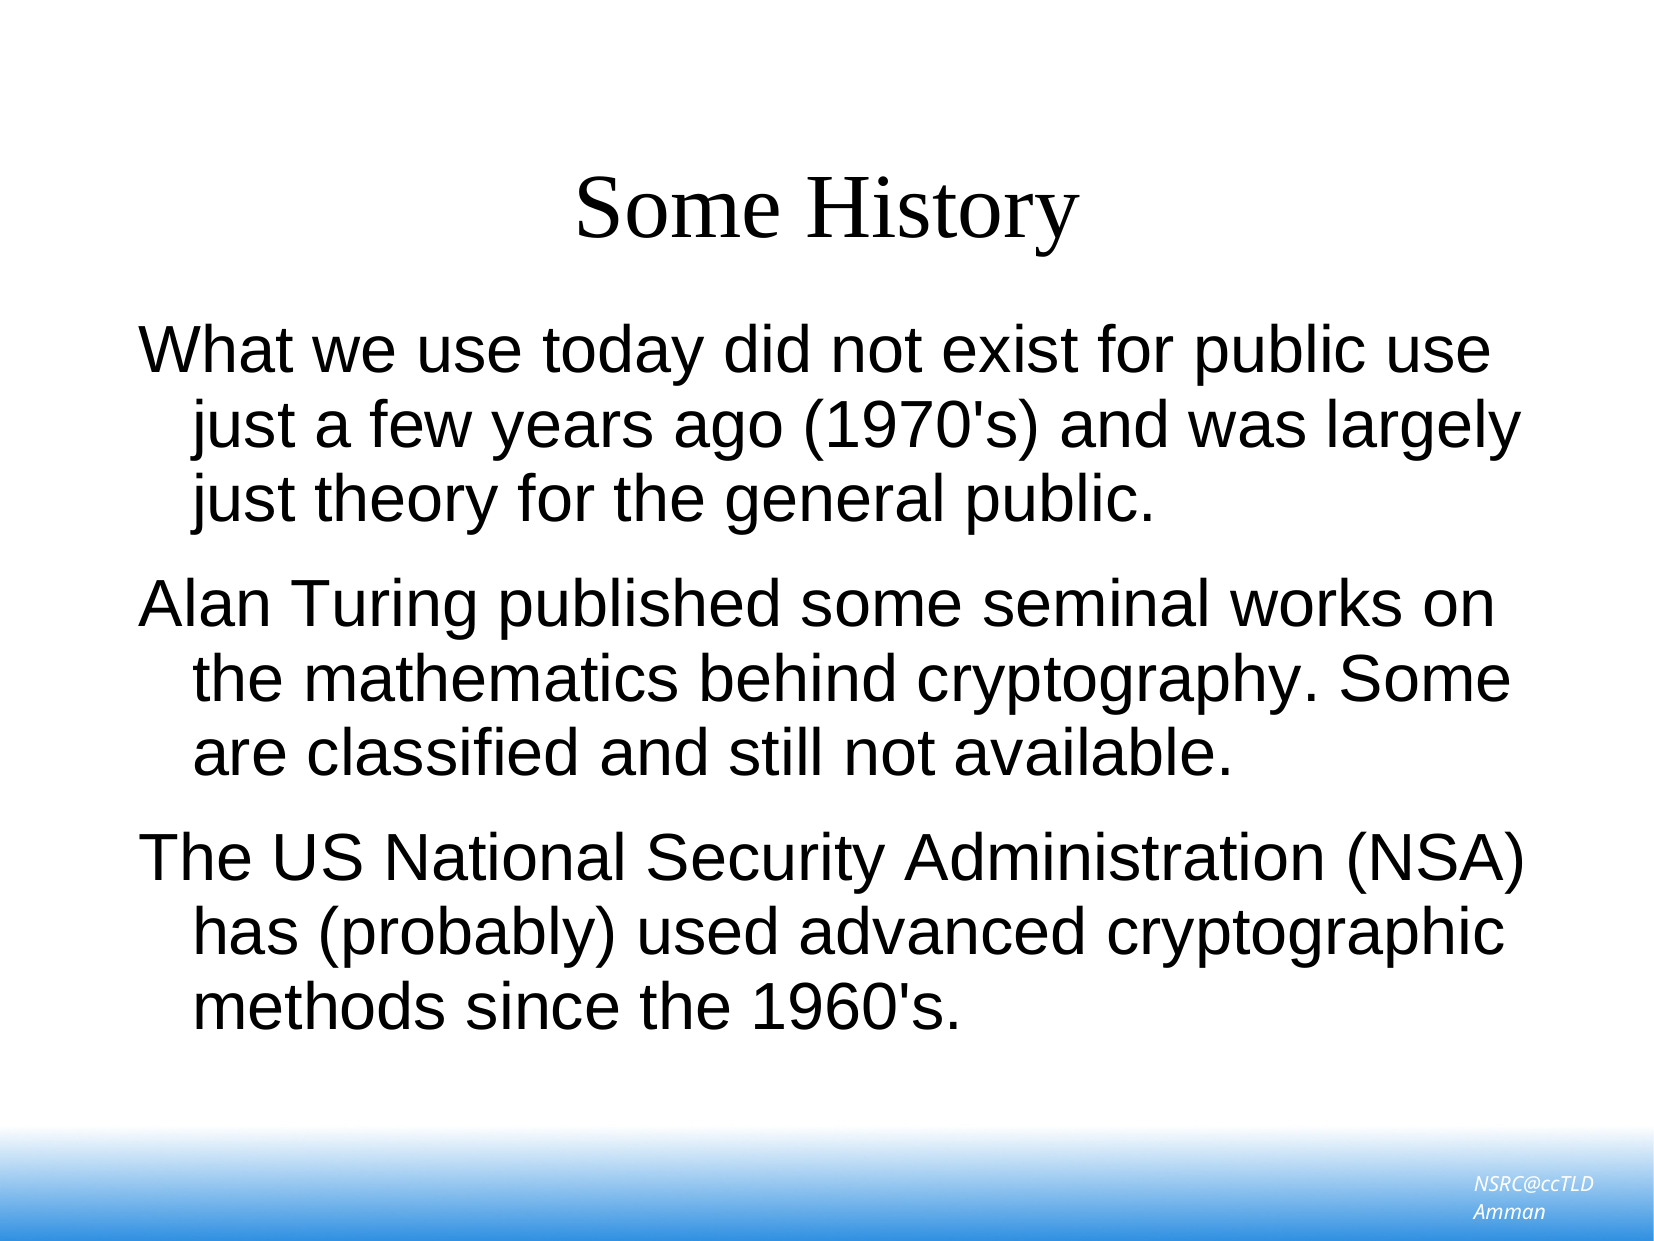

# Some History
What we use today did not exist for public use just a few years ago (1970's) and was largely just theory for the general public.
Alan Turing published some seminal works on the mathematics behind cryptography. Some are classified and still not available.
The US National Security Administration (NSA) has (probably) used advanced cryptographic methods since the 1960's.